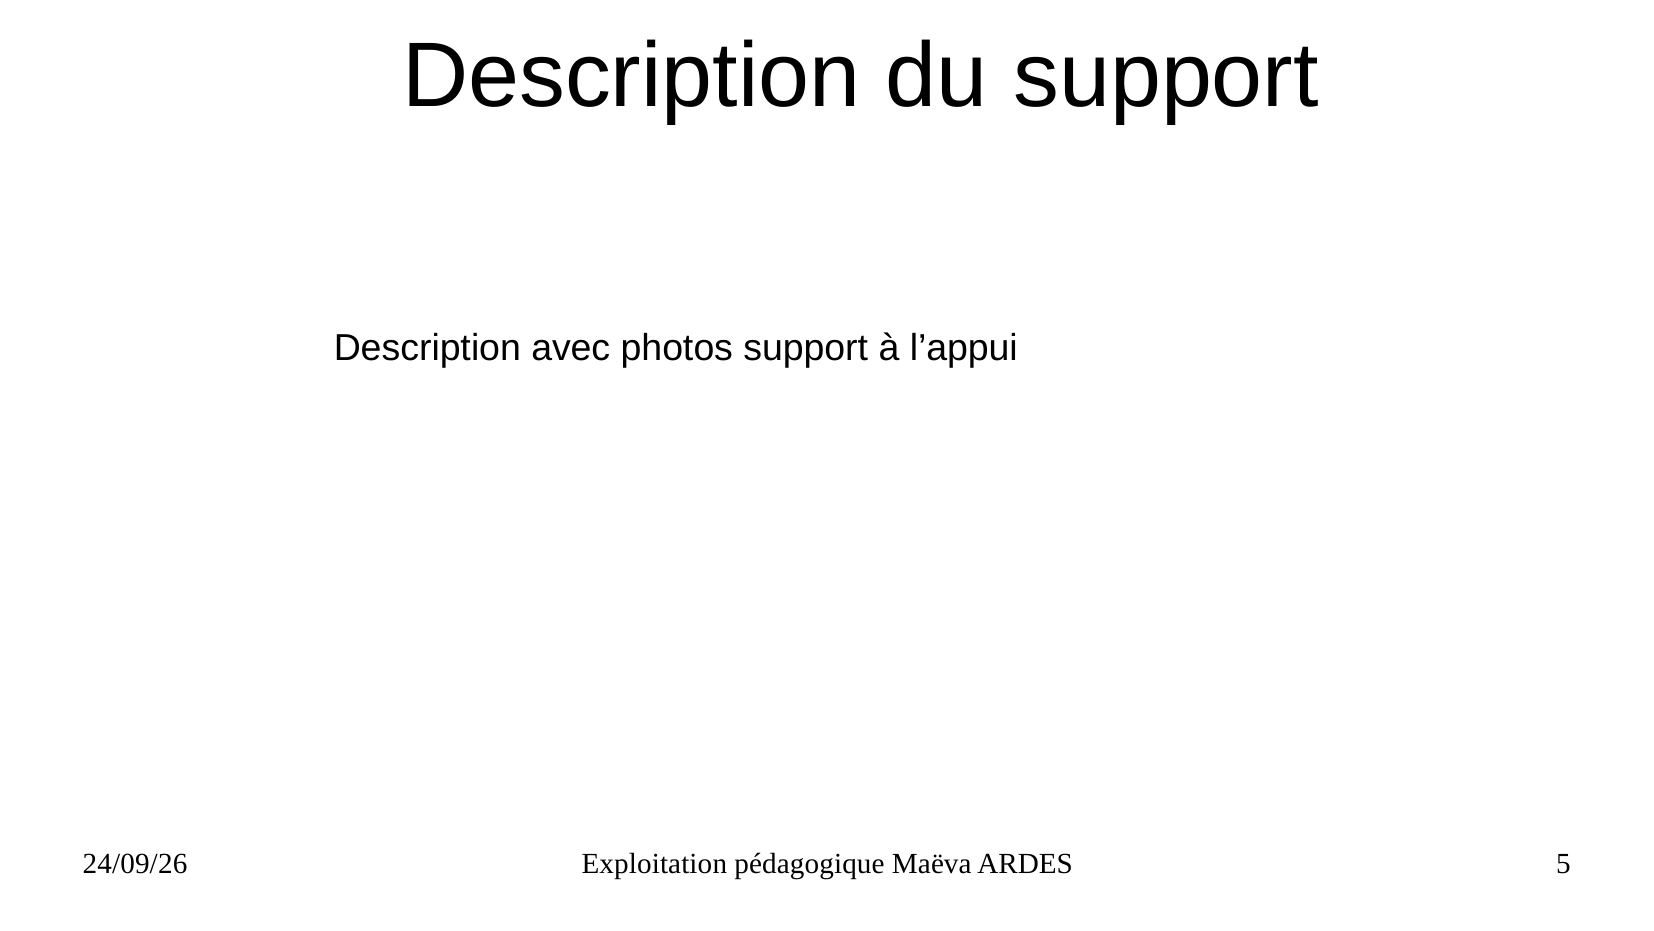

# Description du support
Description avec photos support à l’appui
Exploitation pédagogique Maëva ARDES
5